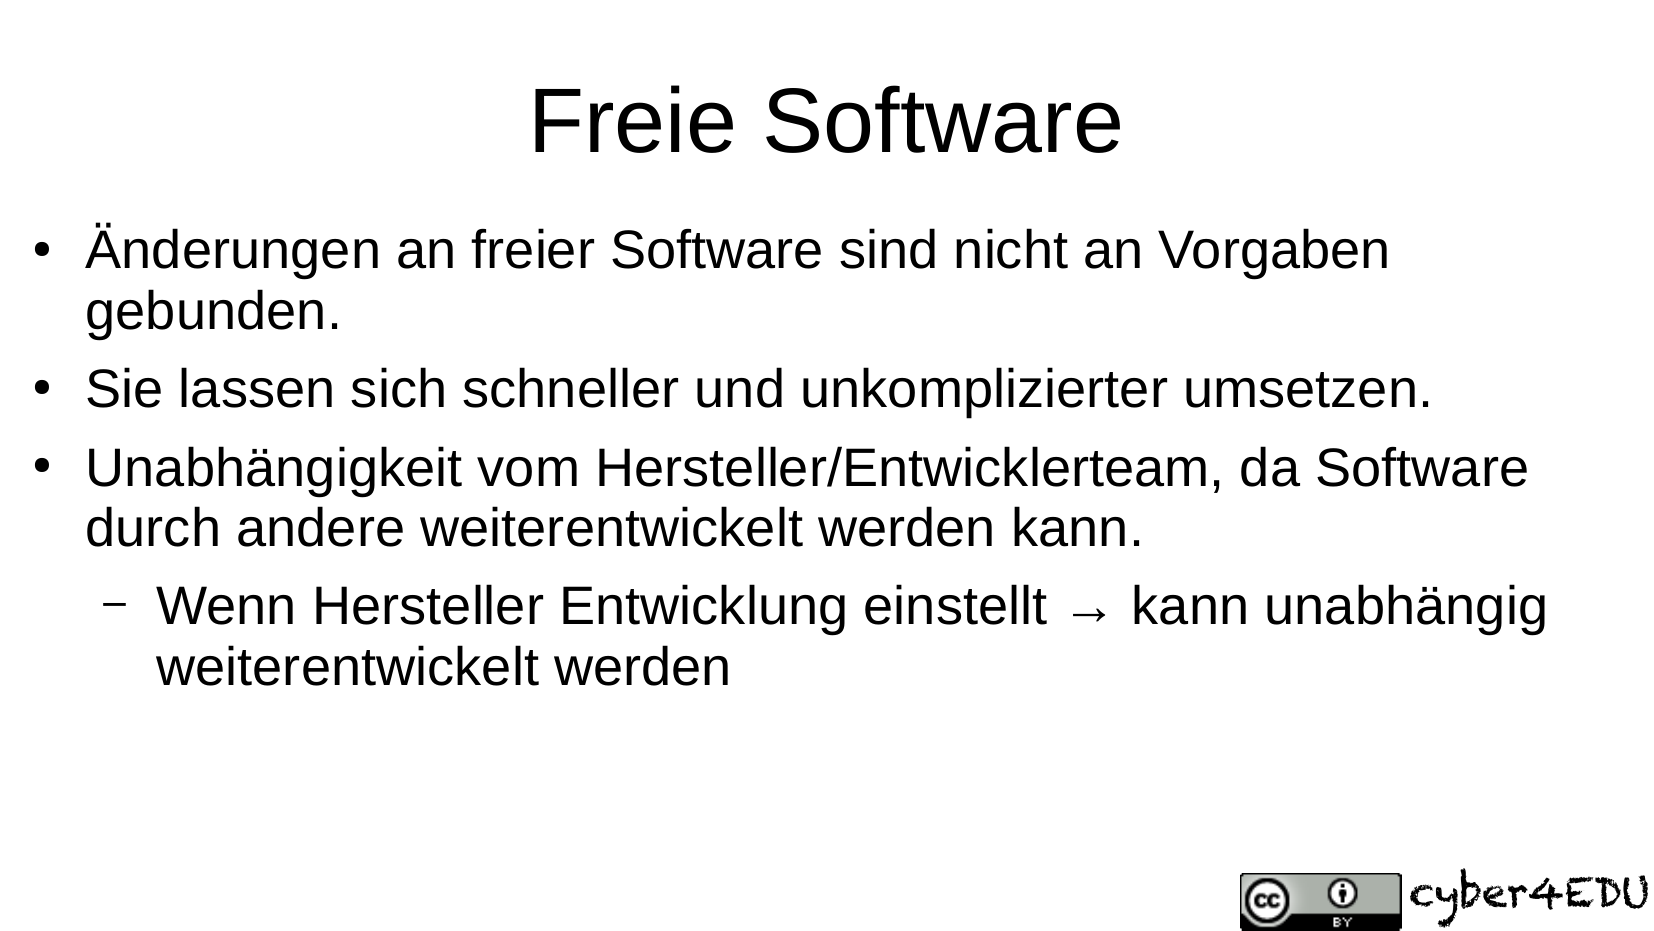

Unabhängigkeit
# Freie Software
Änderungen an freier Software sind nicht an Vorgaben gebunden.
Sie lassen sich schneller und unkomplizierter umsetzen.
Unabhängigkeit vom Hersteller/Entwicklerteam, da Software durch andere weiterentwickelt werden kann.
Wenn Hersteller Entwicklung einstellt → kann unabhängig weiterentwickelt werden